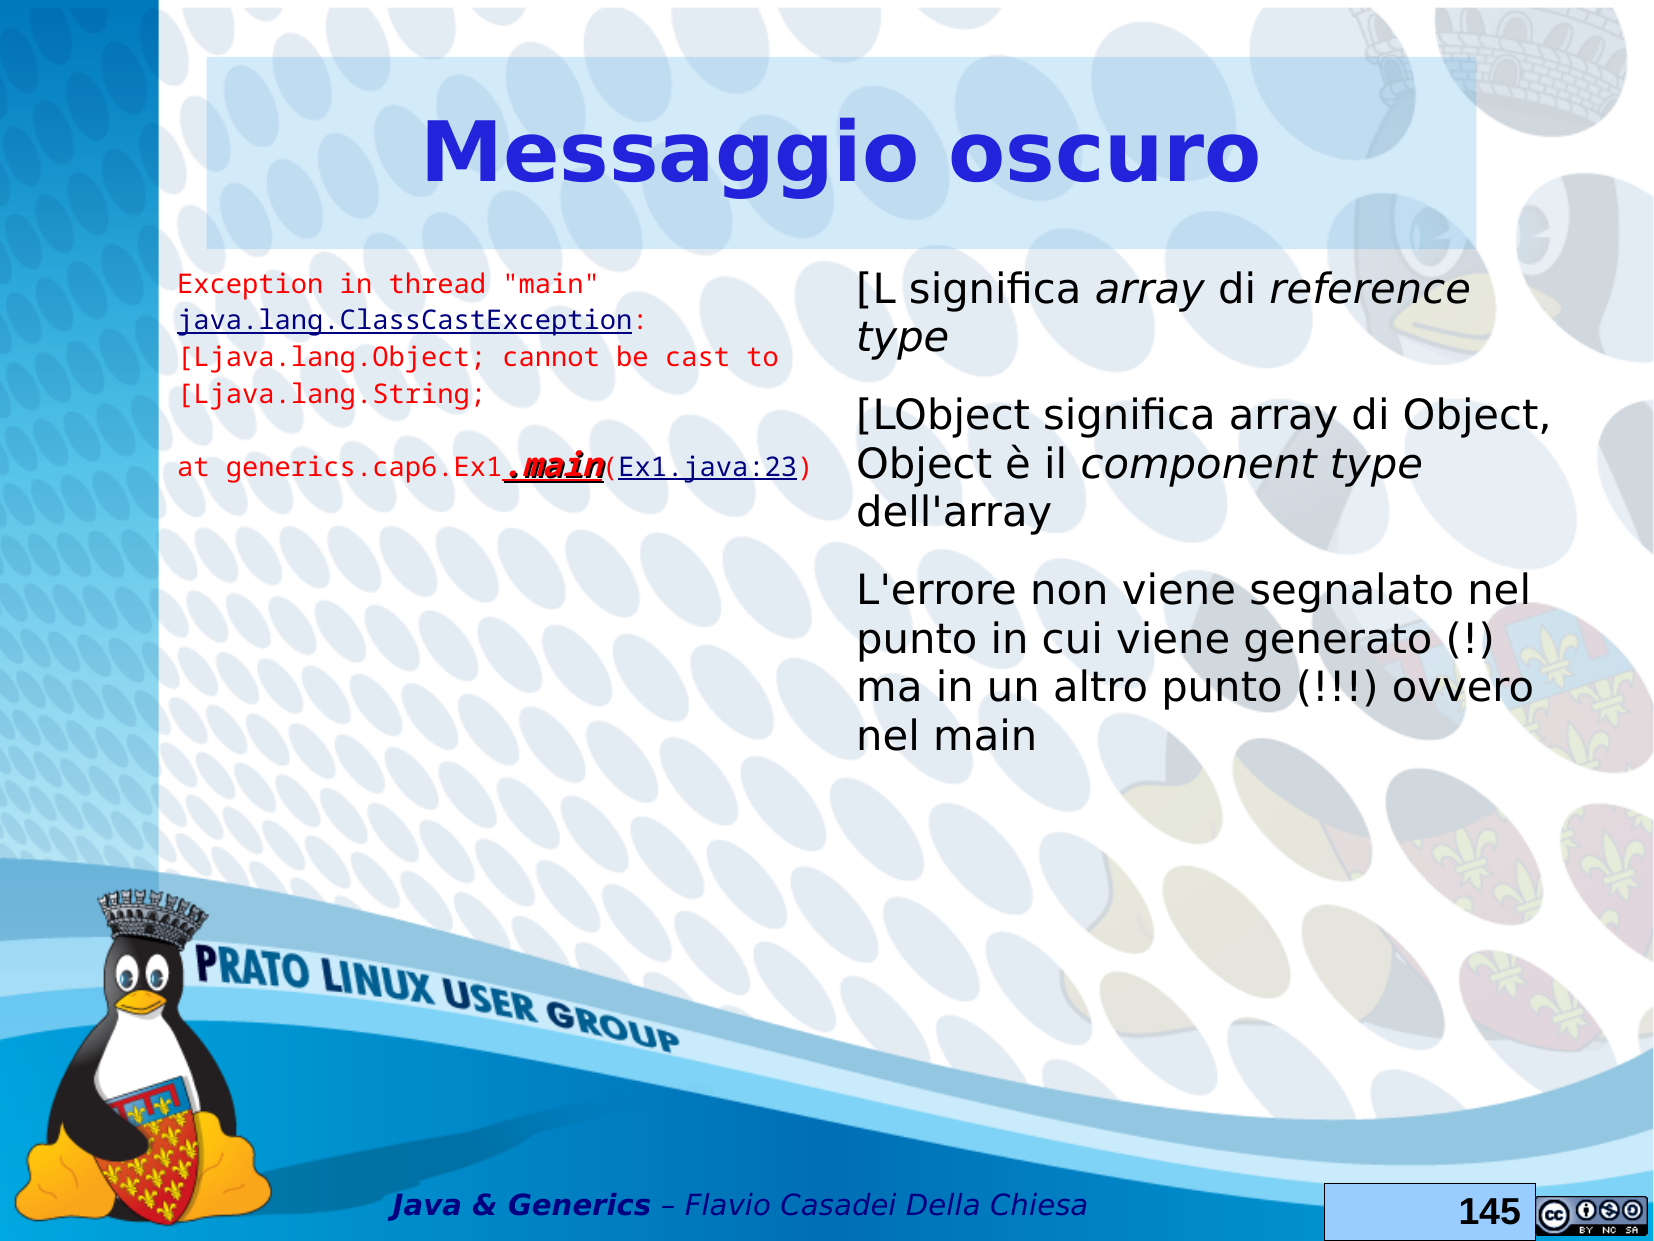

# Messaggio oscuro
Exception in thread "main" java.lang.ClassCastException: [Ljava.lang.Object; cannot be cast to [Ljava.lang.String;
at generics.cap6.Ex1.main(Ex1.java:23)
[L significa array di reference type
[LObject significa array di Object, Object è il component type dell'array
L'errore non viene segnalato nel punto in cui viene generato (!) ma in un altro punto (!!!) ovvero nel main